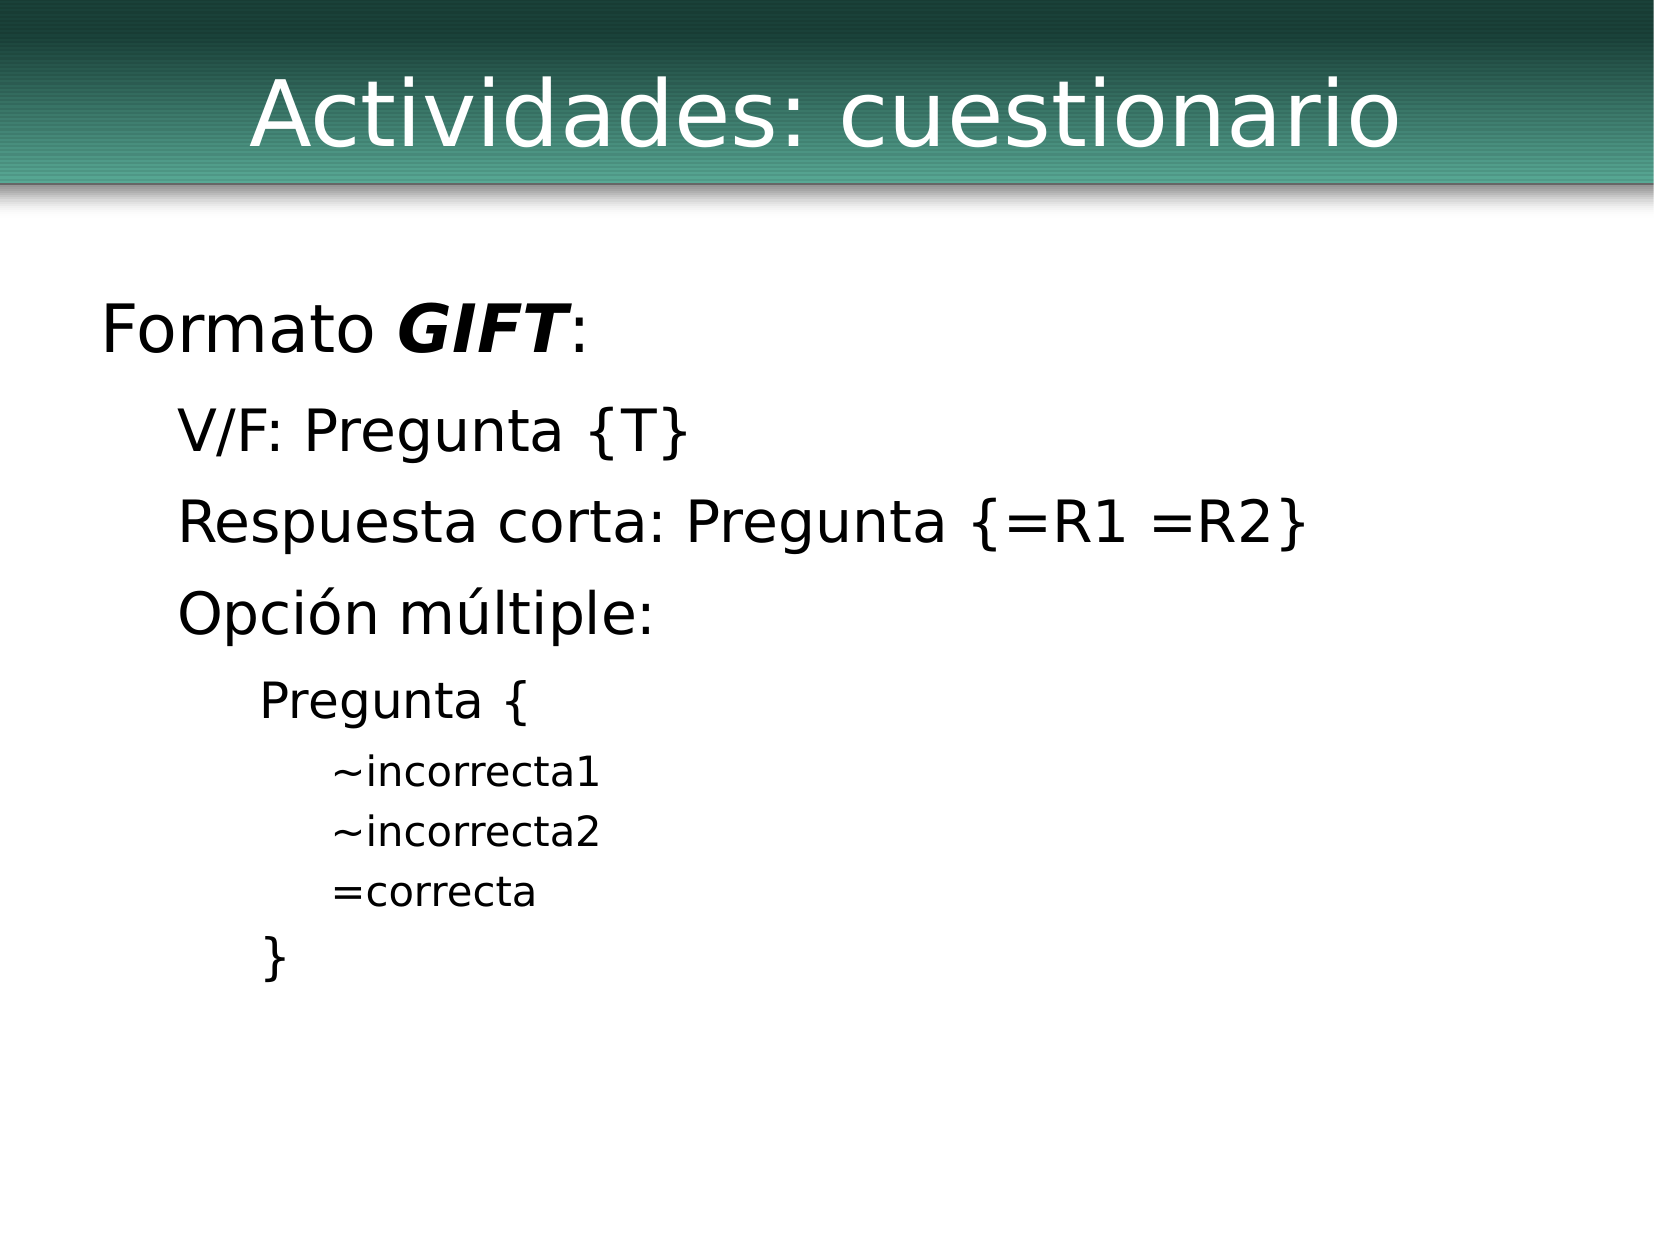

# Actividades: cuestionario
Formato GIFT:
V/F: Pregunta {T}
Respuesta corta: Pregunta {=R1 =R2}
Opción múltiple:
Pregunta {
~incorrecta1
~incorrecta2
=correcta
}